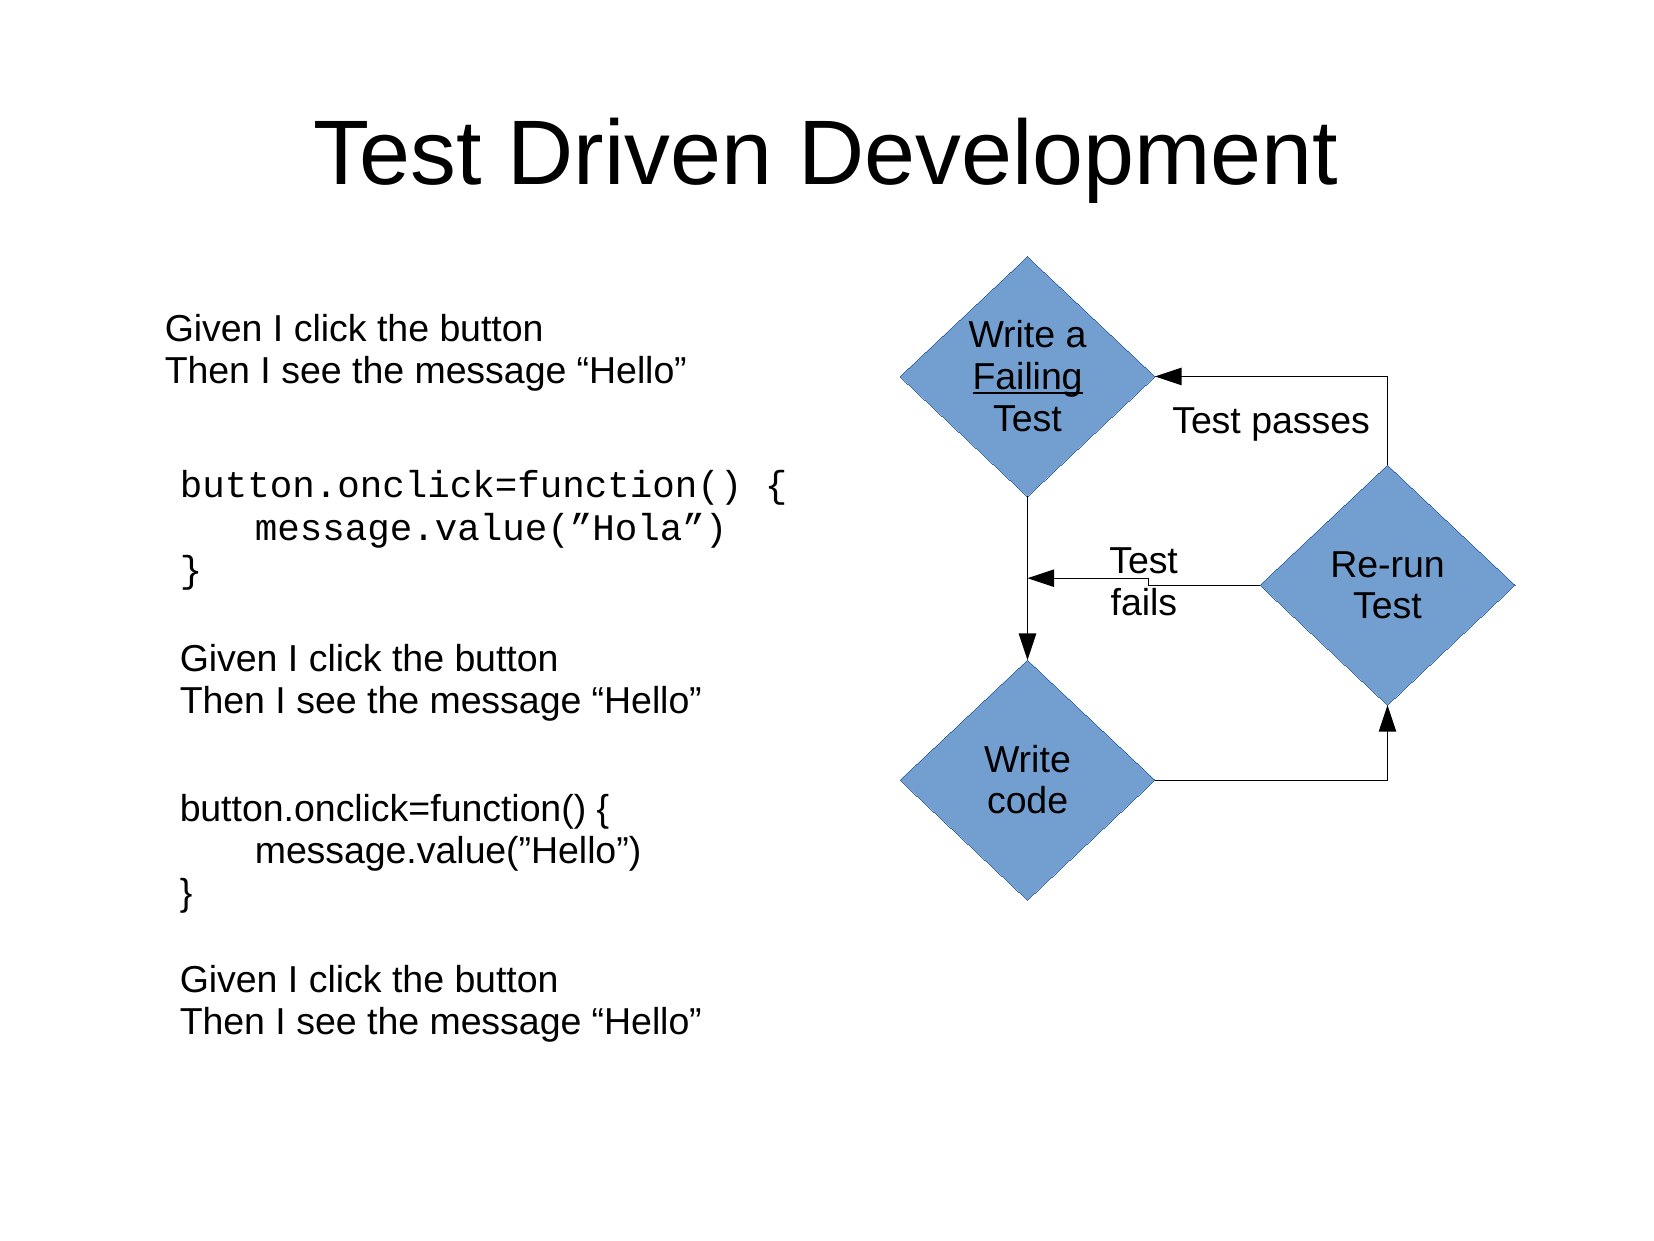

# Test Driven Development
Write a
Failing
Test
Given I click the button
Then I see the message “Hello”
button.onclick=function() {
	message.value(”Hola”)
}
Re-run
Test
Given I click the button
Then I see the message “Hello”
Write
code
button.onclick=function() {
	message.value(”Hello”)
}
Given I click the button
Then I see the message “Hello”